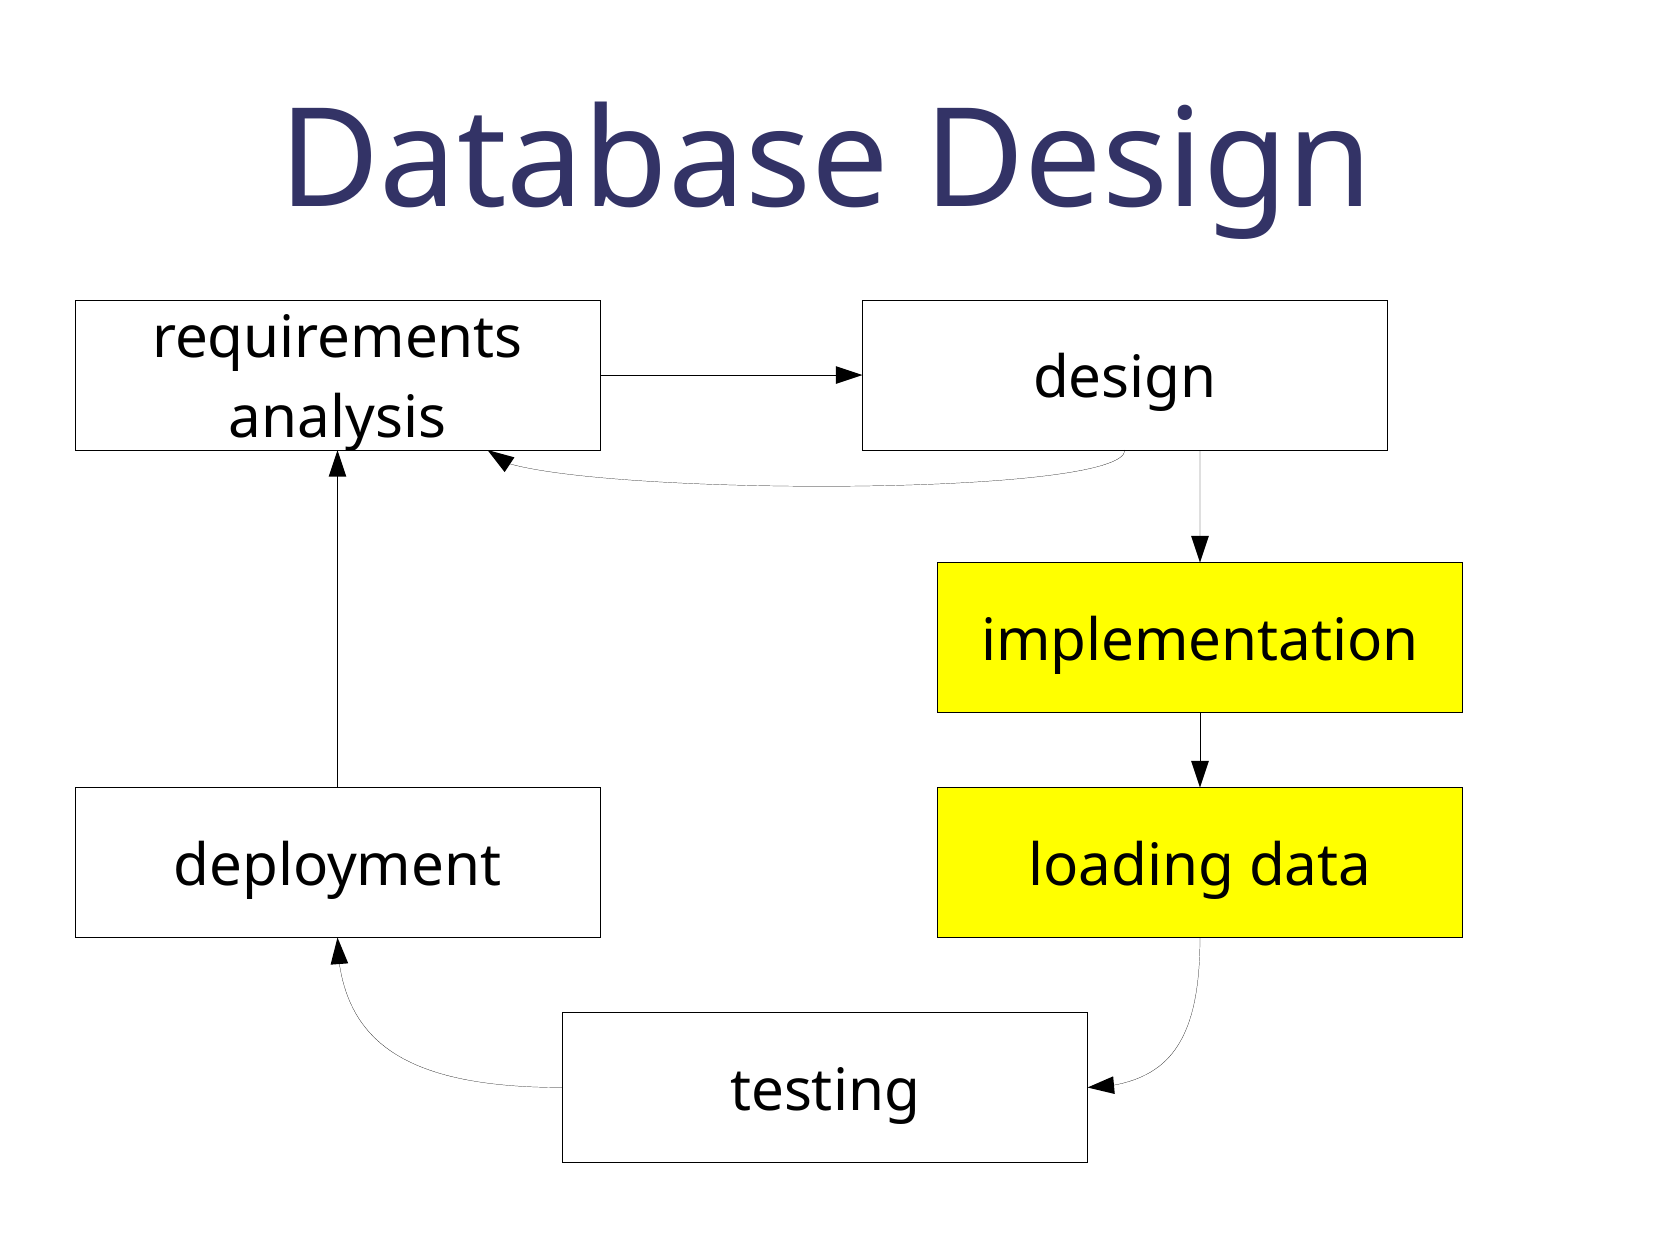

# Database Design
requirements
analysis
design
implementation
deployment
loading data
testing